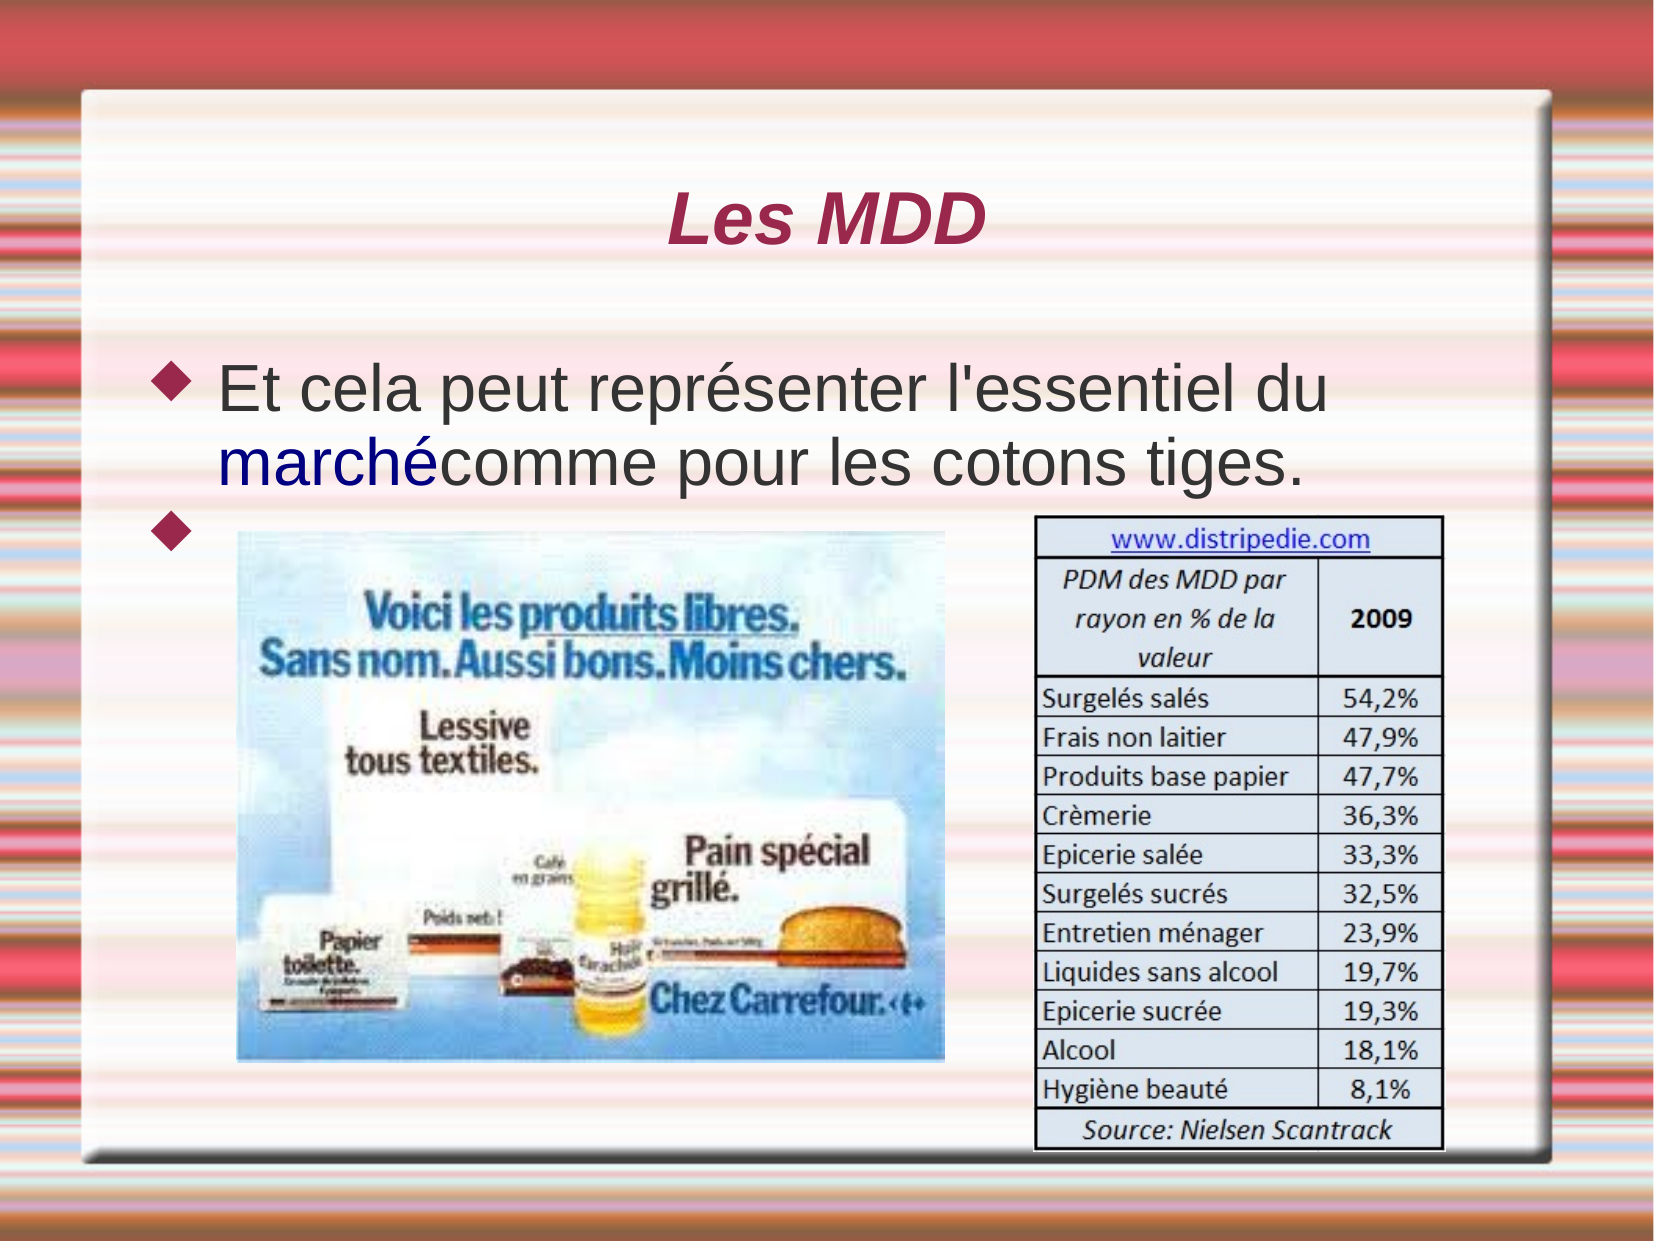

# Les MDD
Et cela peut représenter l'essentiel du marchécomme pour les cotons tiges.